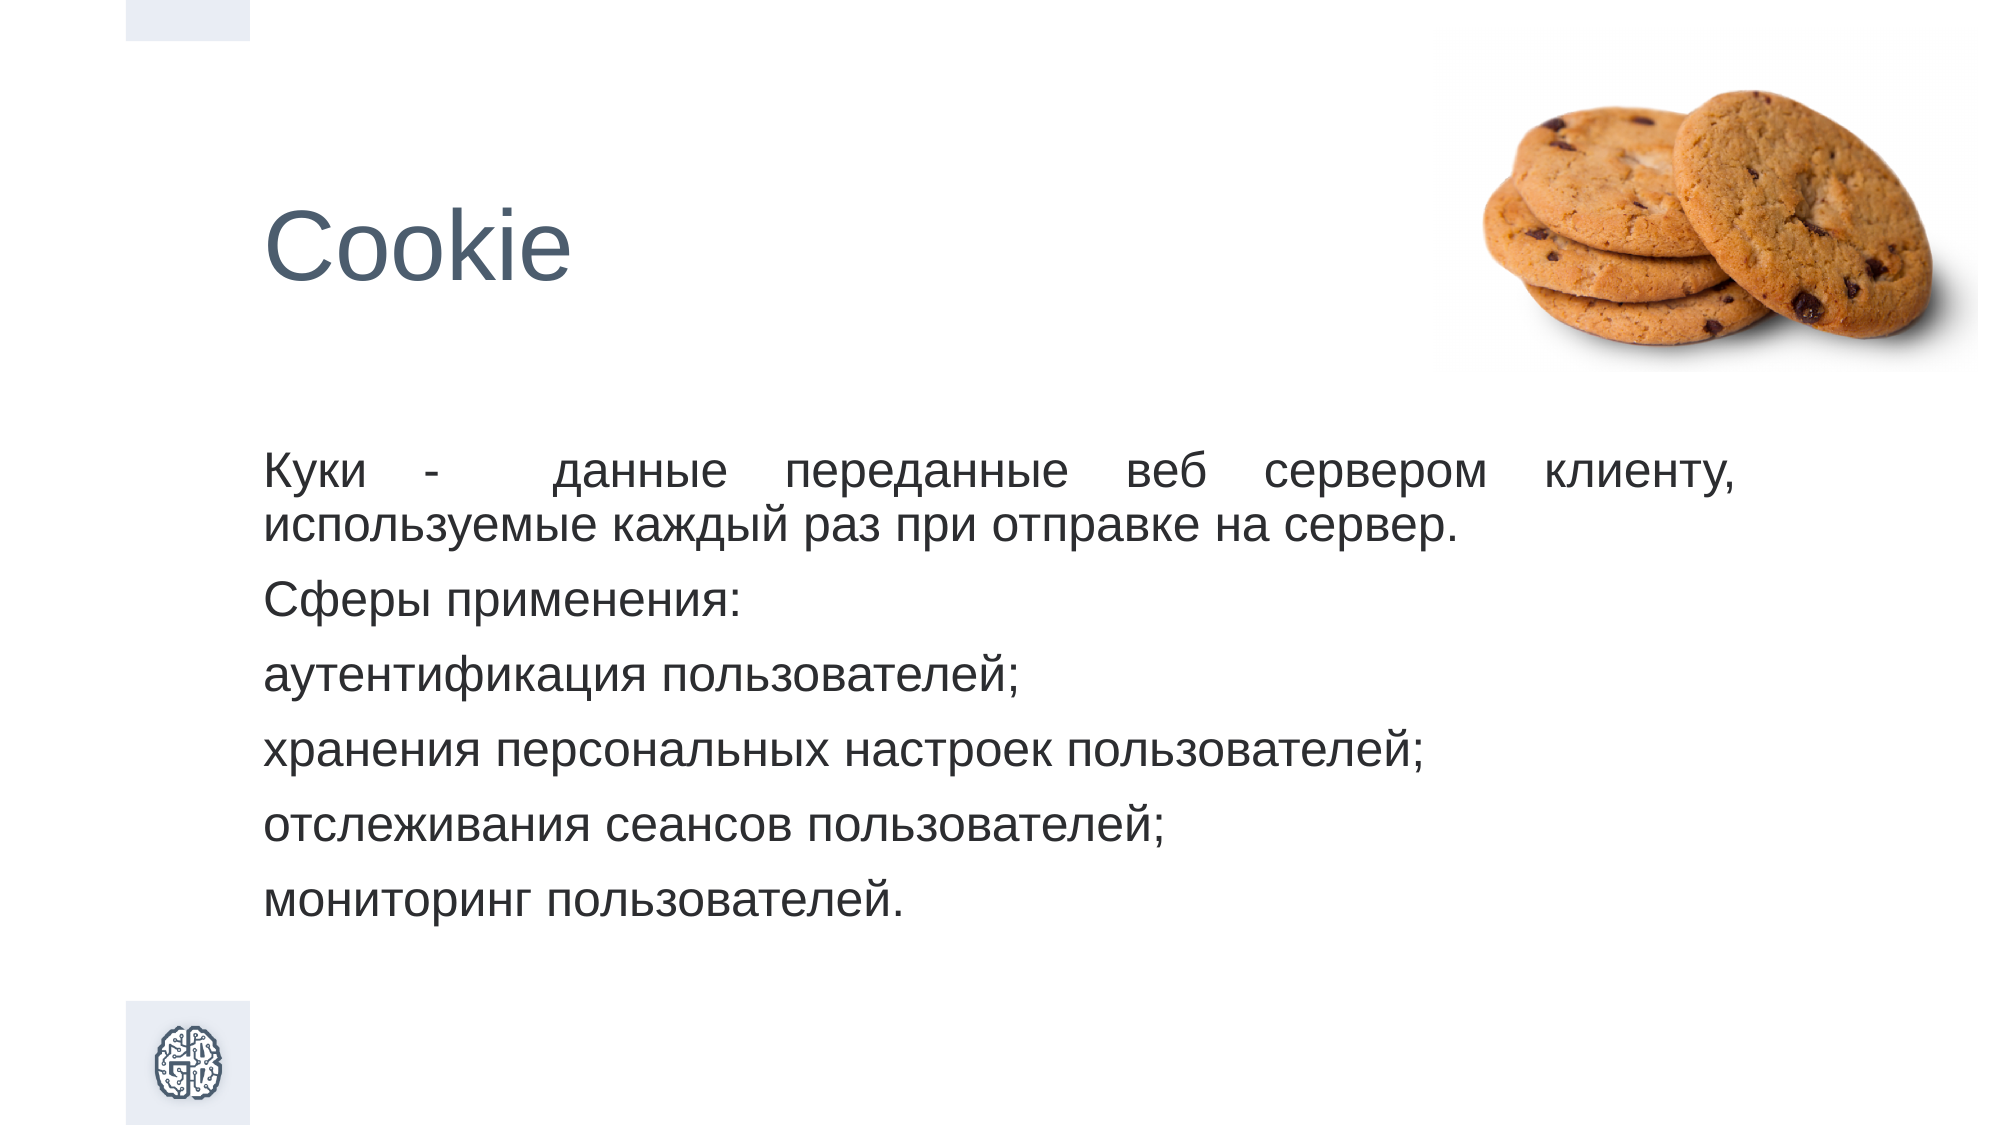

# Cookie
Куки - данные переданные веб сервером клиенту, используемые каждый раз при отправке на сервер.
Сферы применения:
аутентификация пользователей;
хранения персональных настроек пользователей;
отслеживания сеансов пользователей;
мониторинг пользователей.